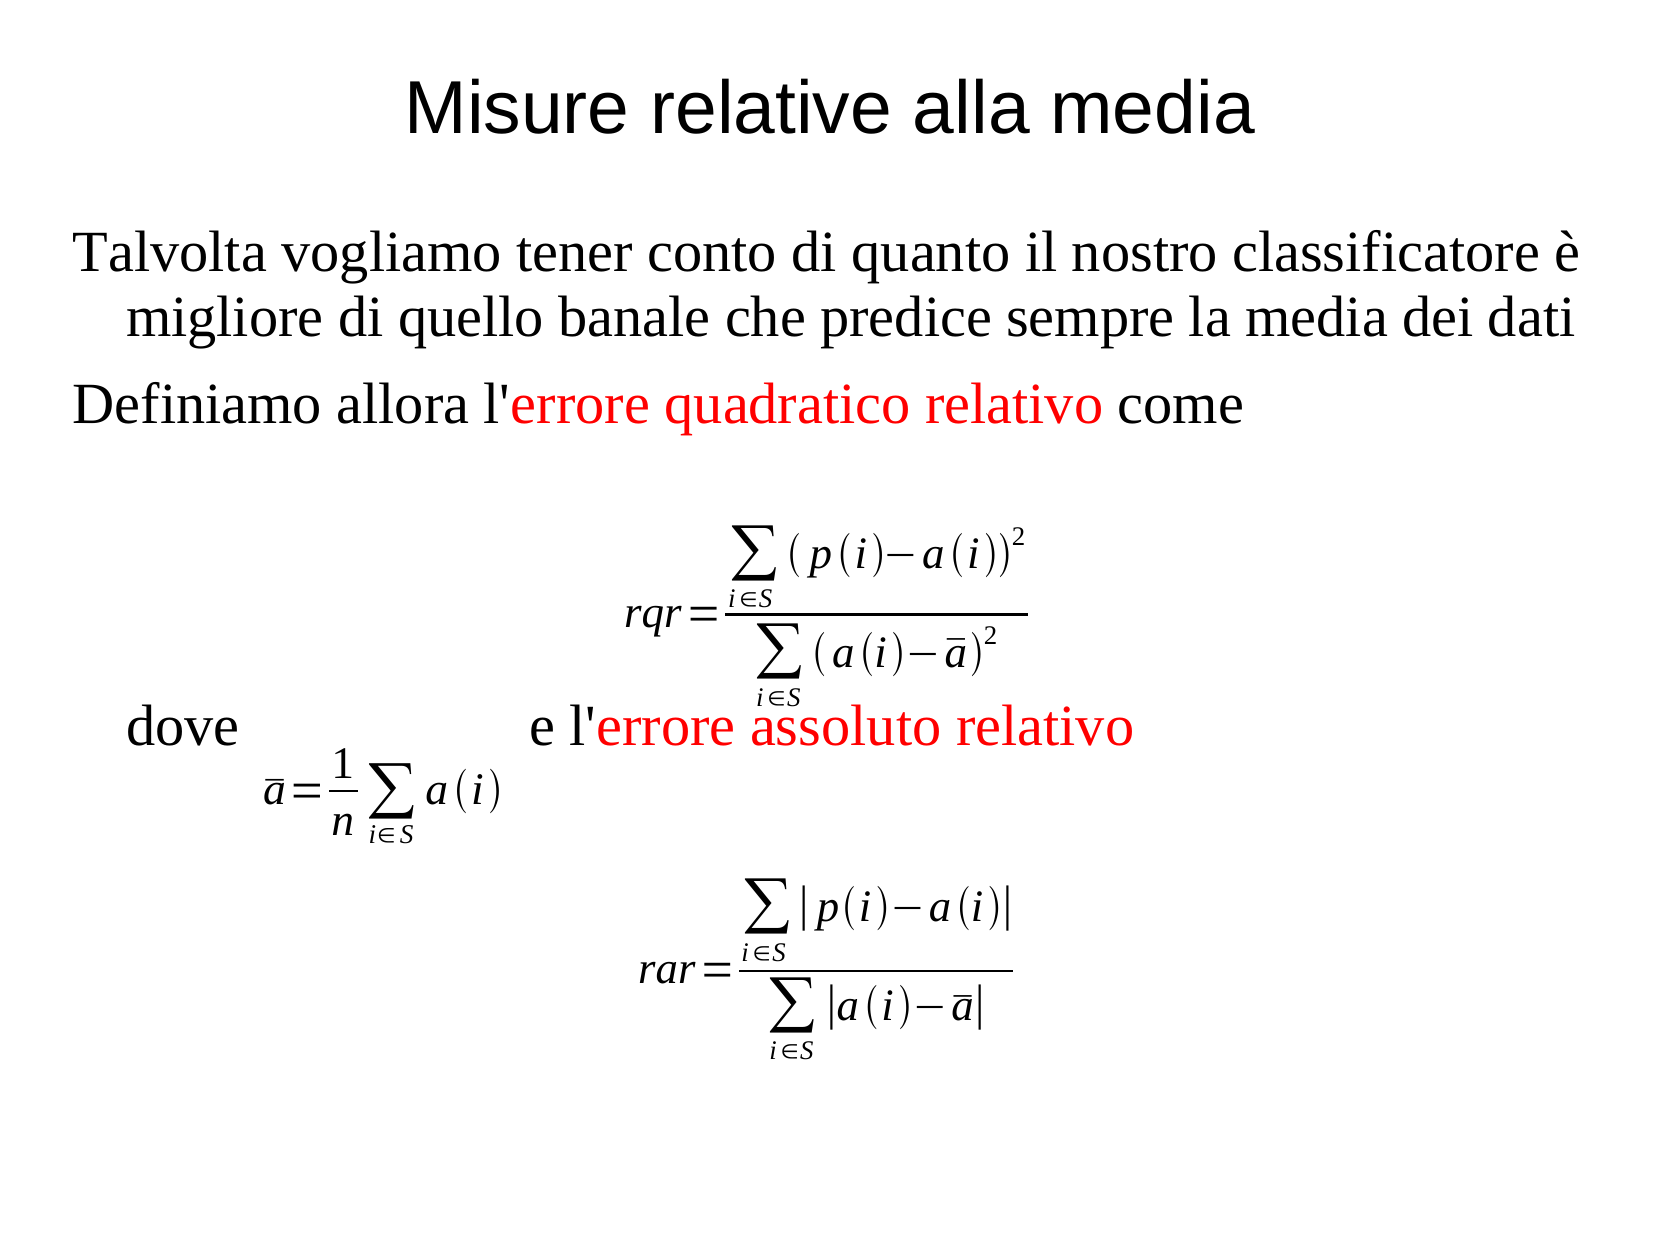

# Misure relative alla media
Talvolta vogliamo tener conto di quanto il nostro classificatore è migliore di quello banale che predice sempre la media dei dati
Definiamo allora l'errore quadratico relativo come
dove e l'errore assoluto relativo